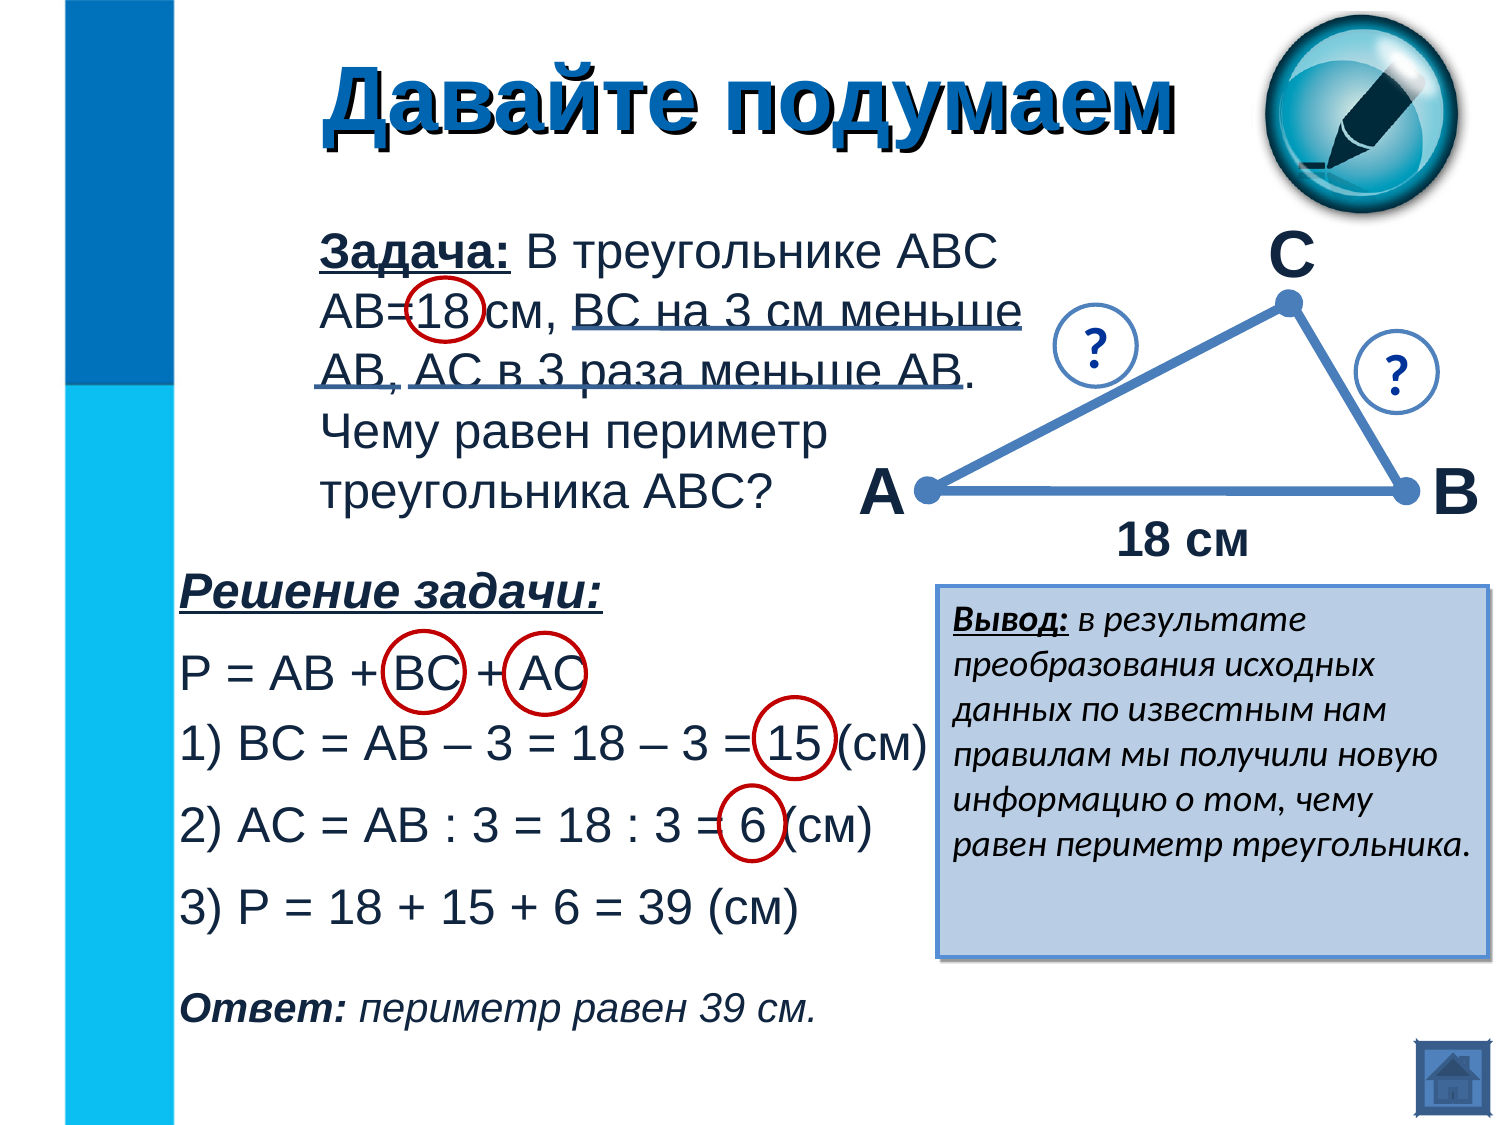

# Давайте подумаем
С
Задача: В треугольнике АВС АВ=18 см, ВС на 3 см меньше АВ, АС в 3 раза меньше АВ. Чему равен периметр треугольника АВС?
?
?
А
В
18 см
Решение задачи:
Вывод: в результате преобразования исходных данных по известным нам правилам мы получили новую информацию о том, чему равен периметр треугольника.
Р = АВ + ВС + АС
1) ВС = АВ – 3 = 18 – 3 = 15 (см)
2) АС = АВ : 3 = 18 : 3 = 6 (см)
3) Р = 18 + 15 + 6 = 39 (см)
Ответ: периметр равен 39 см.